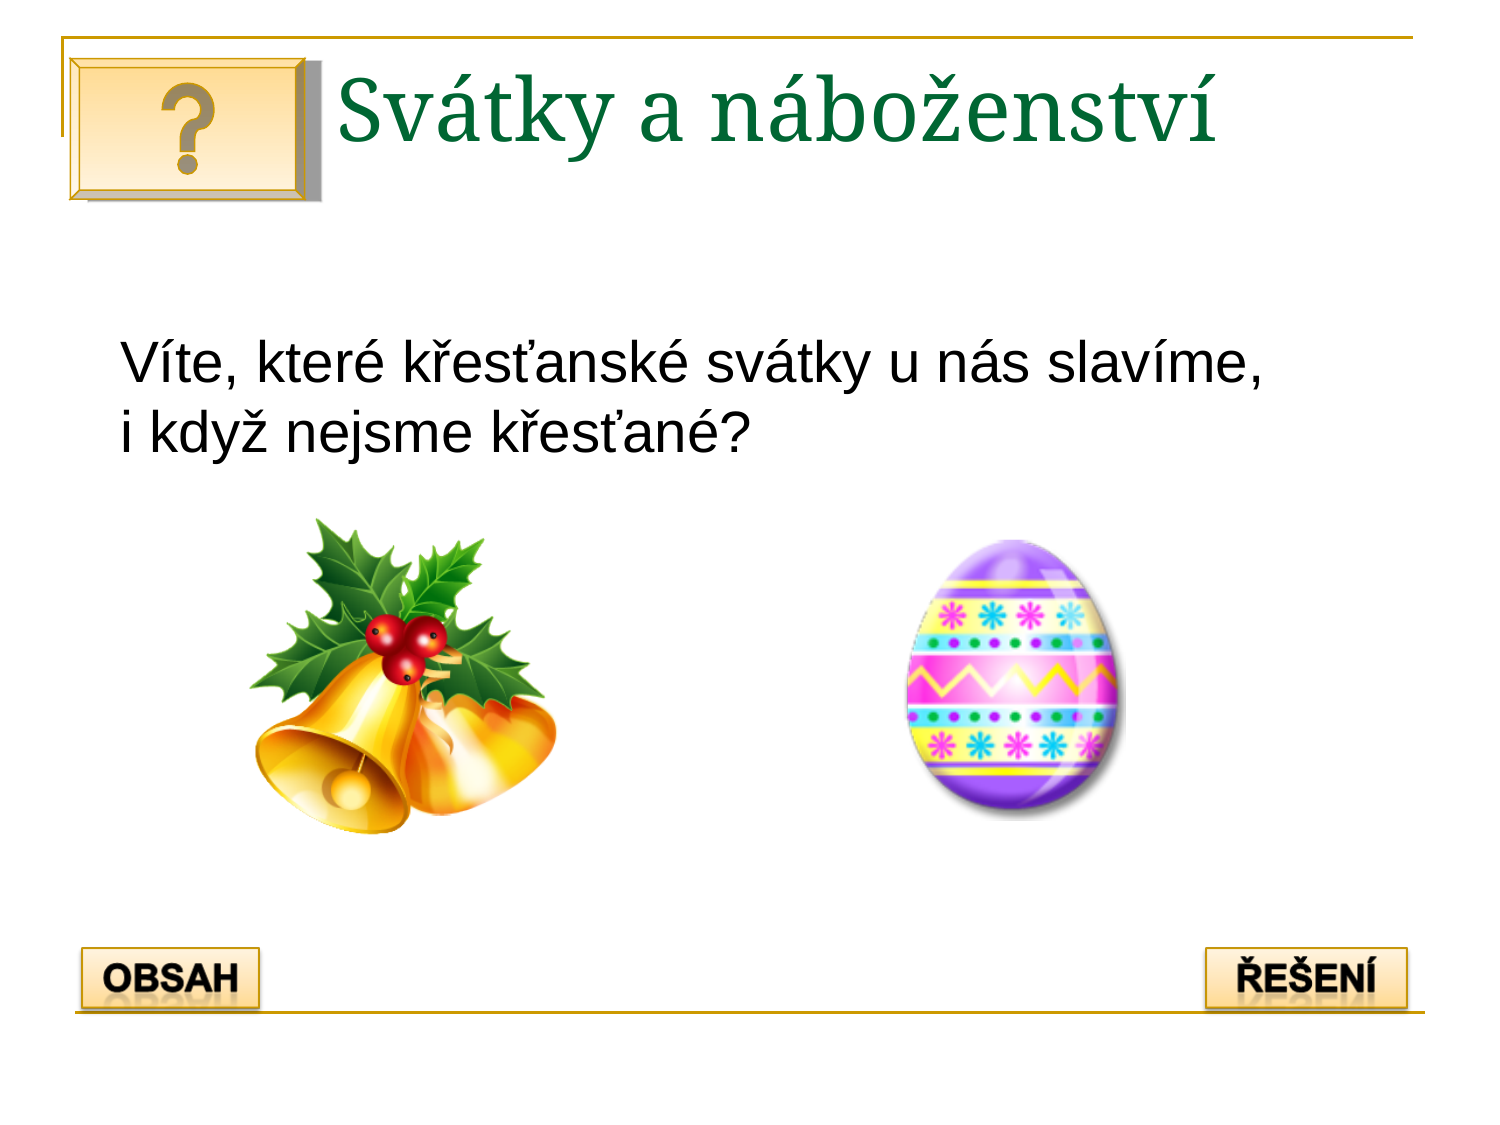

# Svátky a náboženství
Víte, které křesťanské svátky u nás slavíme, i když nejsme křesťané?